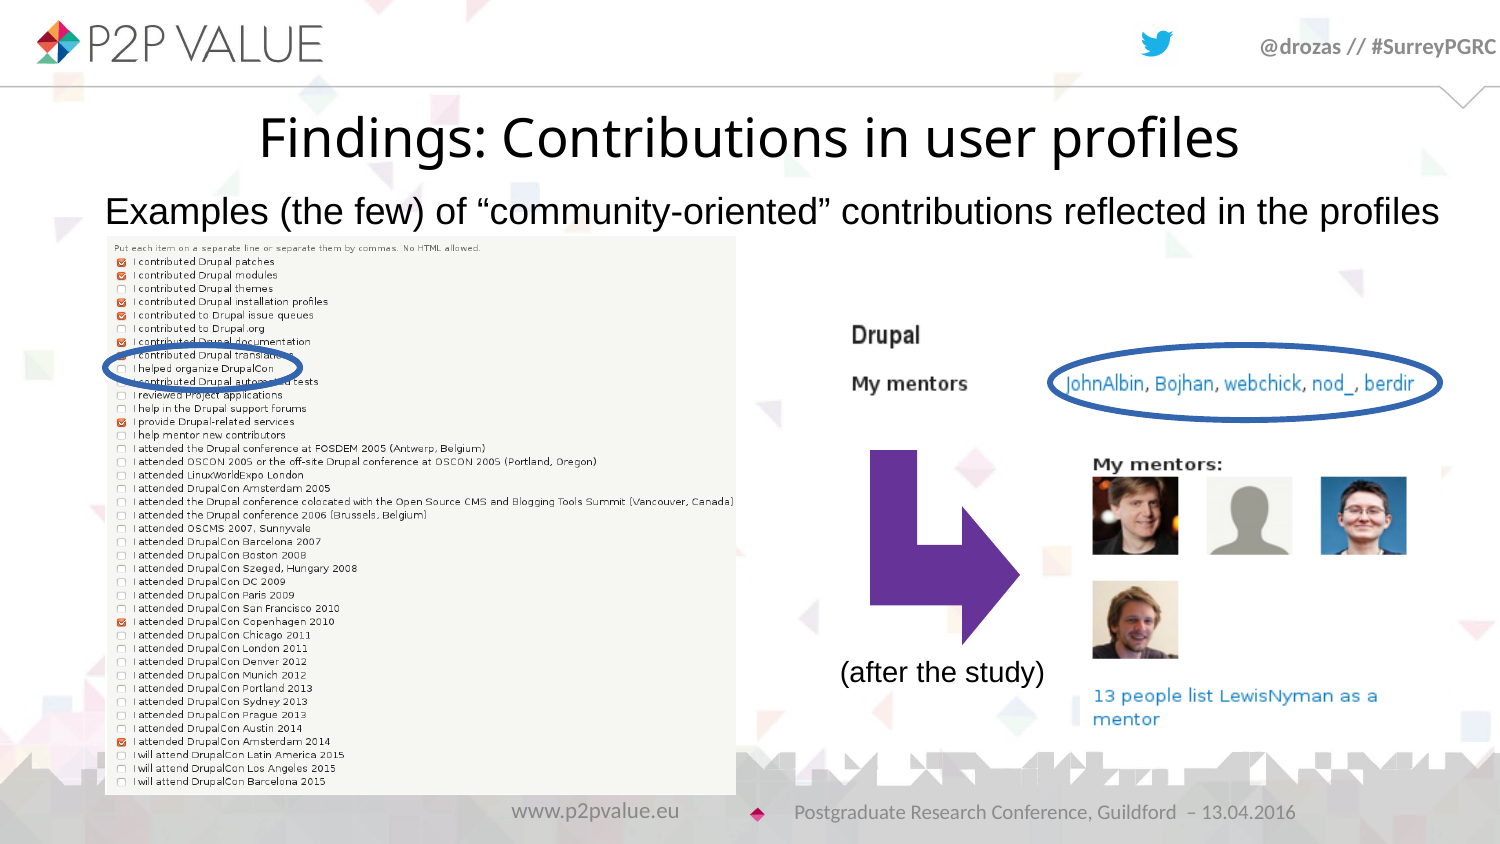

@drozas // #SurreyPGRC
# Findings: Contributions in user profiles
Examples (the few) of “community-oriented” contributions reflected in the profiles
(after the study)
Postgraduate Research Conference, Guildford – 13.04.2016
www.p2pvalue.eu